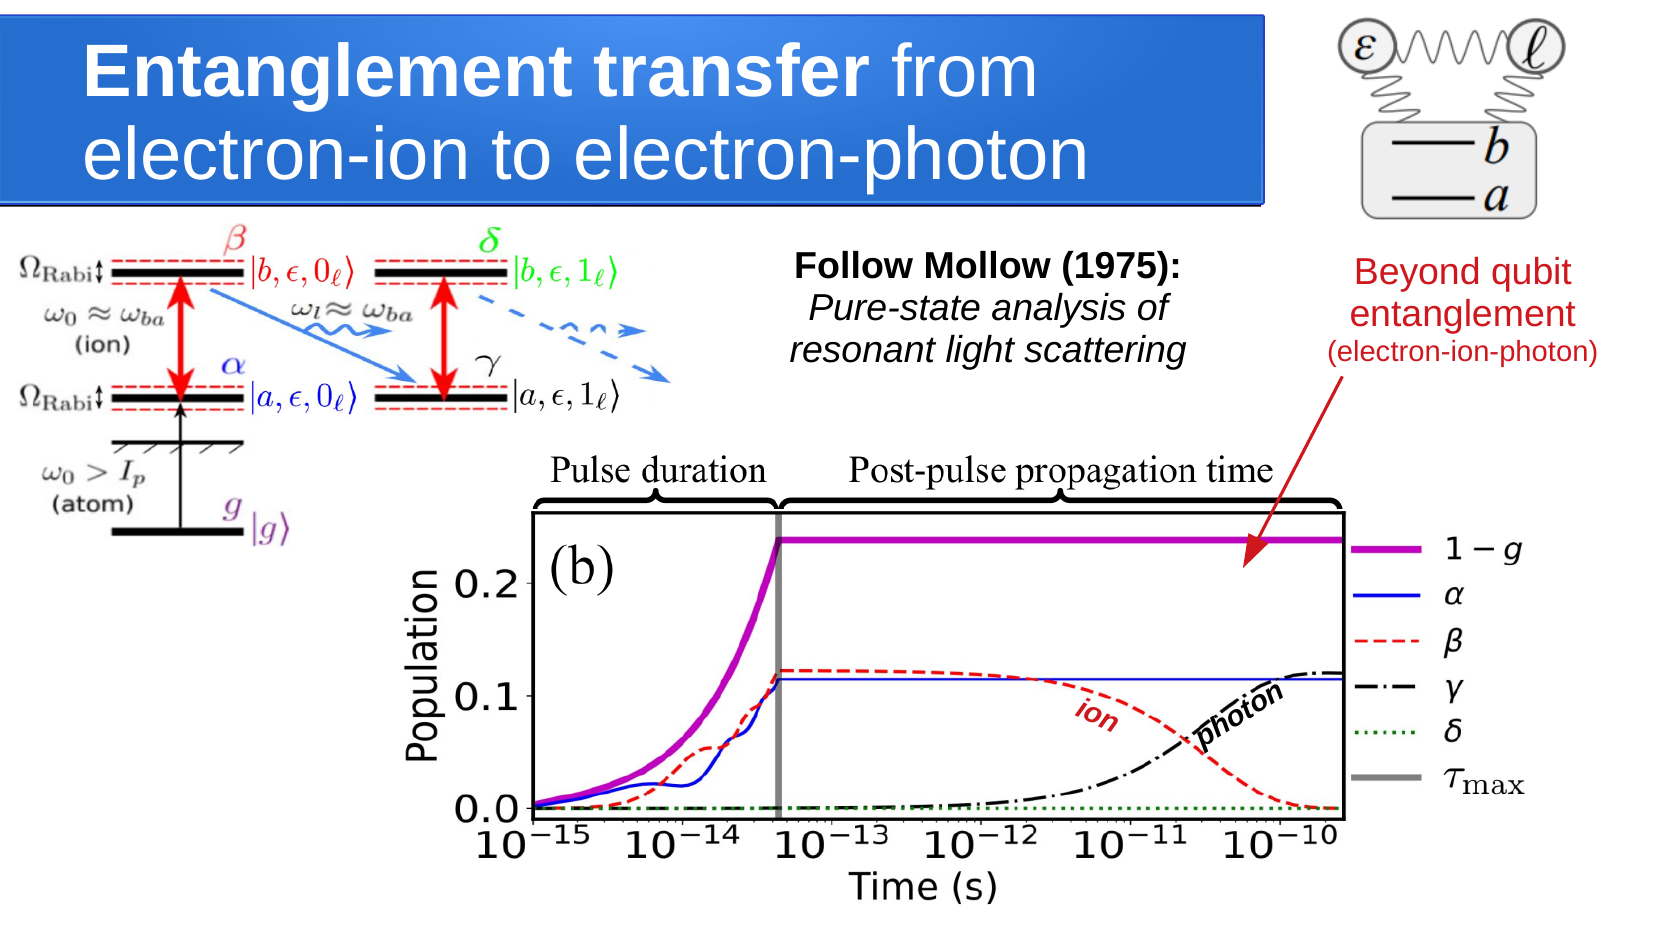

# Entanglement transfer from electron-ion to electron-photon
Follow Mollow (1975):
Pure-state analysis of resonant light scattering
Beyond qubit entanglement
(electron-ion-photon)
photon
ion